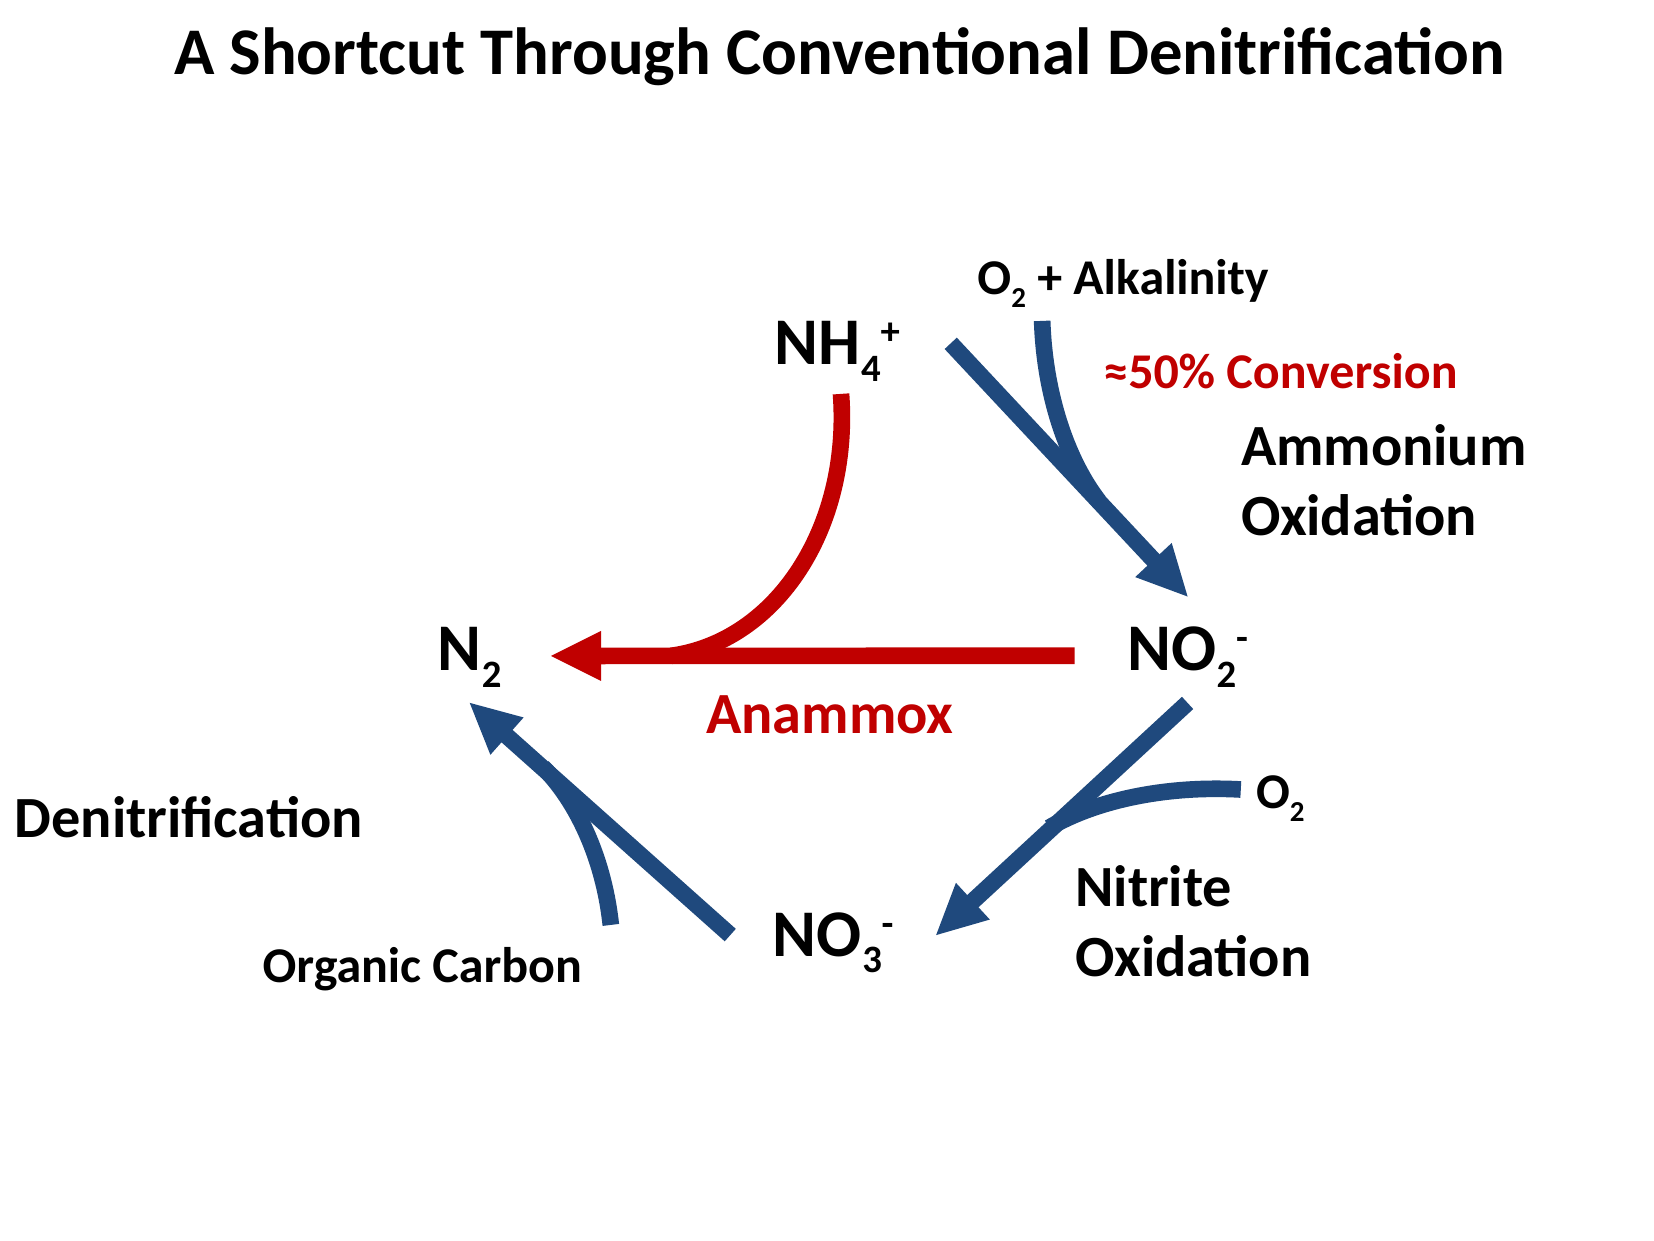

A Shortcut Through Conventional Denitrification
O2 + Alkalinity
NH4+
≈50% Conversion
Anammox
Ammonium Oxidation
N2
NO2-
O2
Organic Carbon
Denitrification
Nitrite Oxidation
NO3-